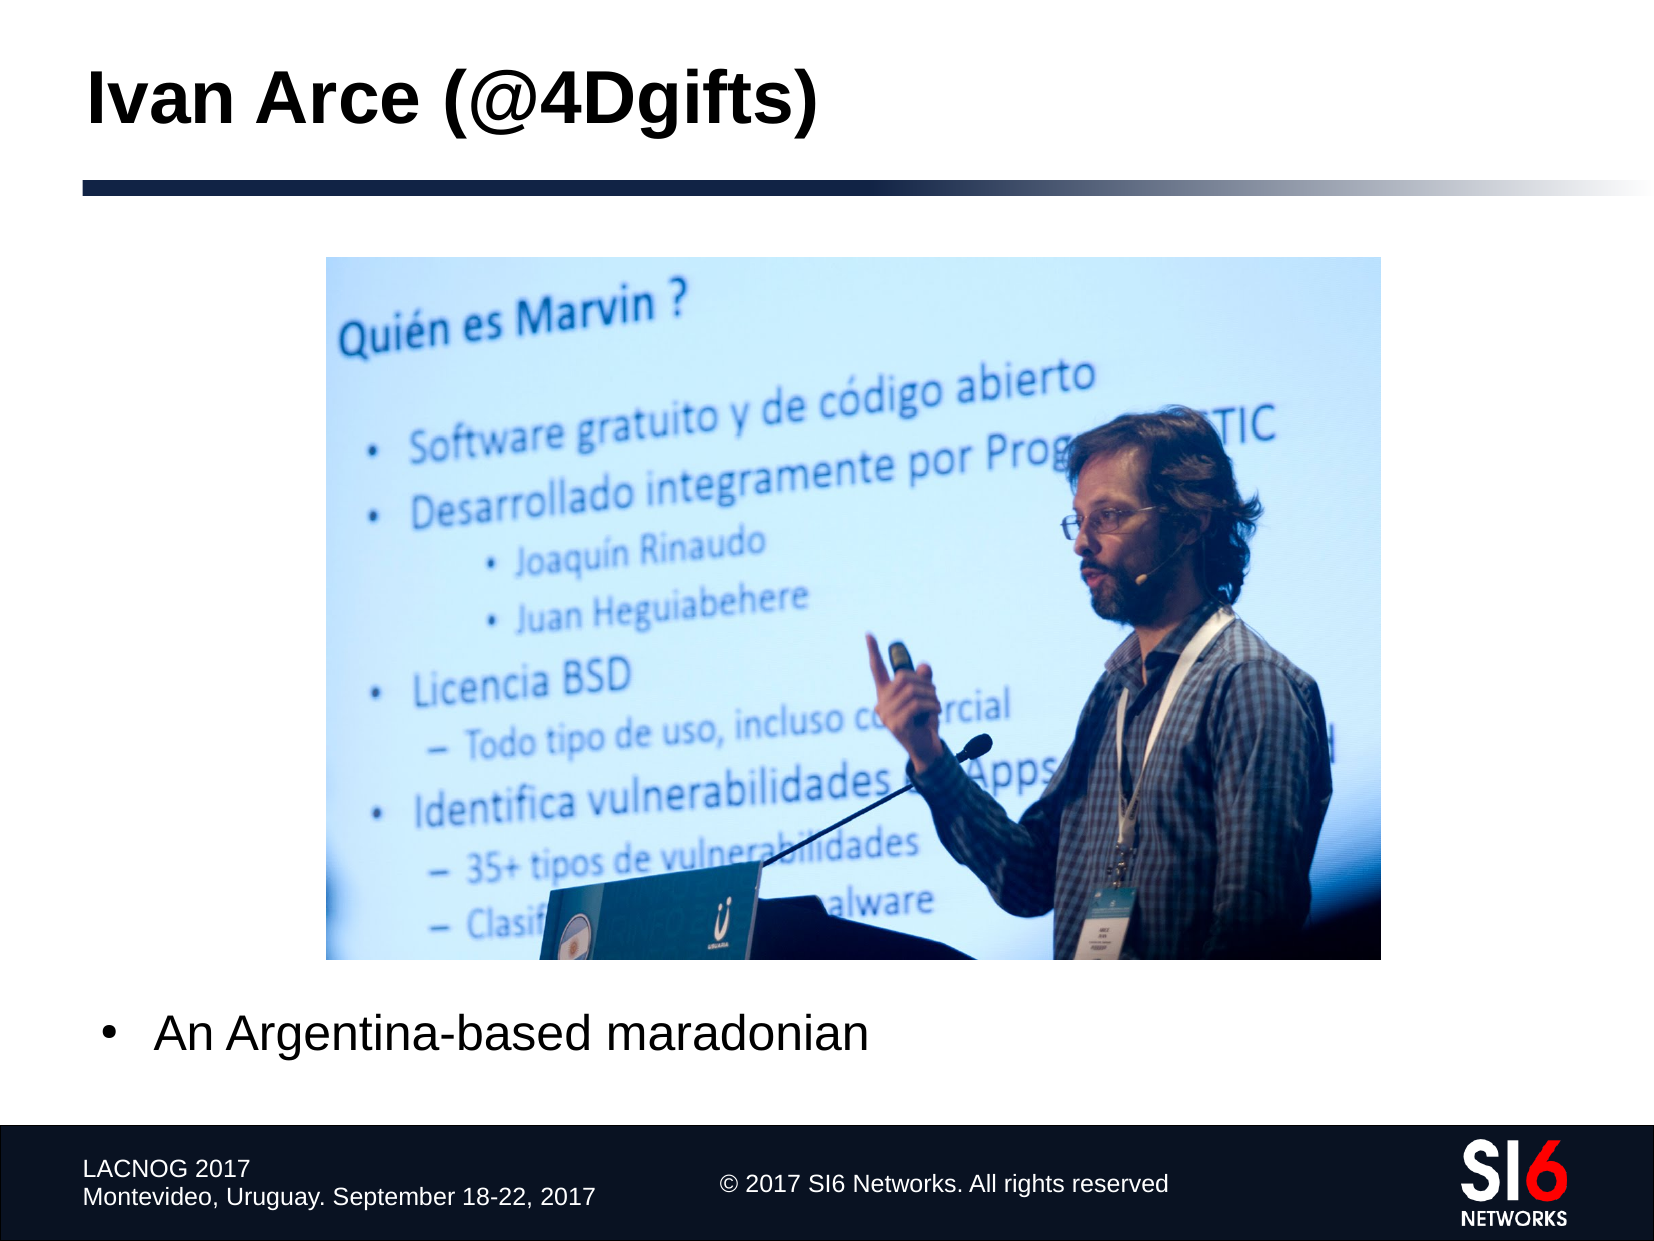

# Ivan Arce (@4Dgifts)
An Argentina-based maradonian